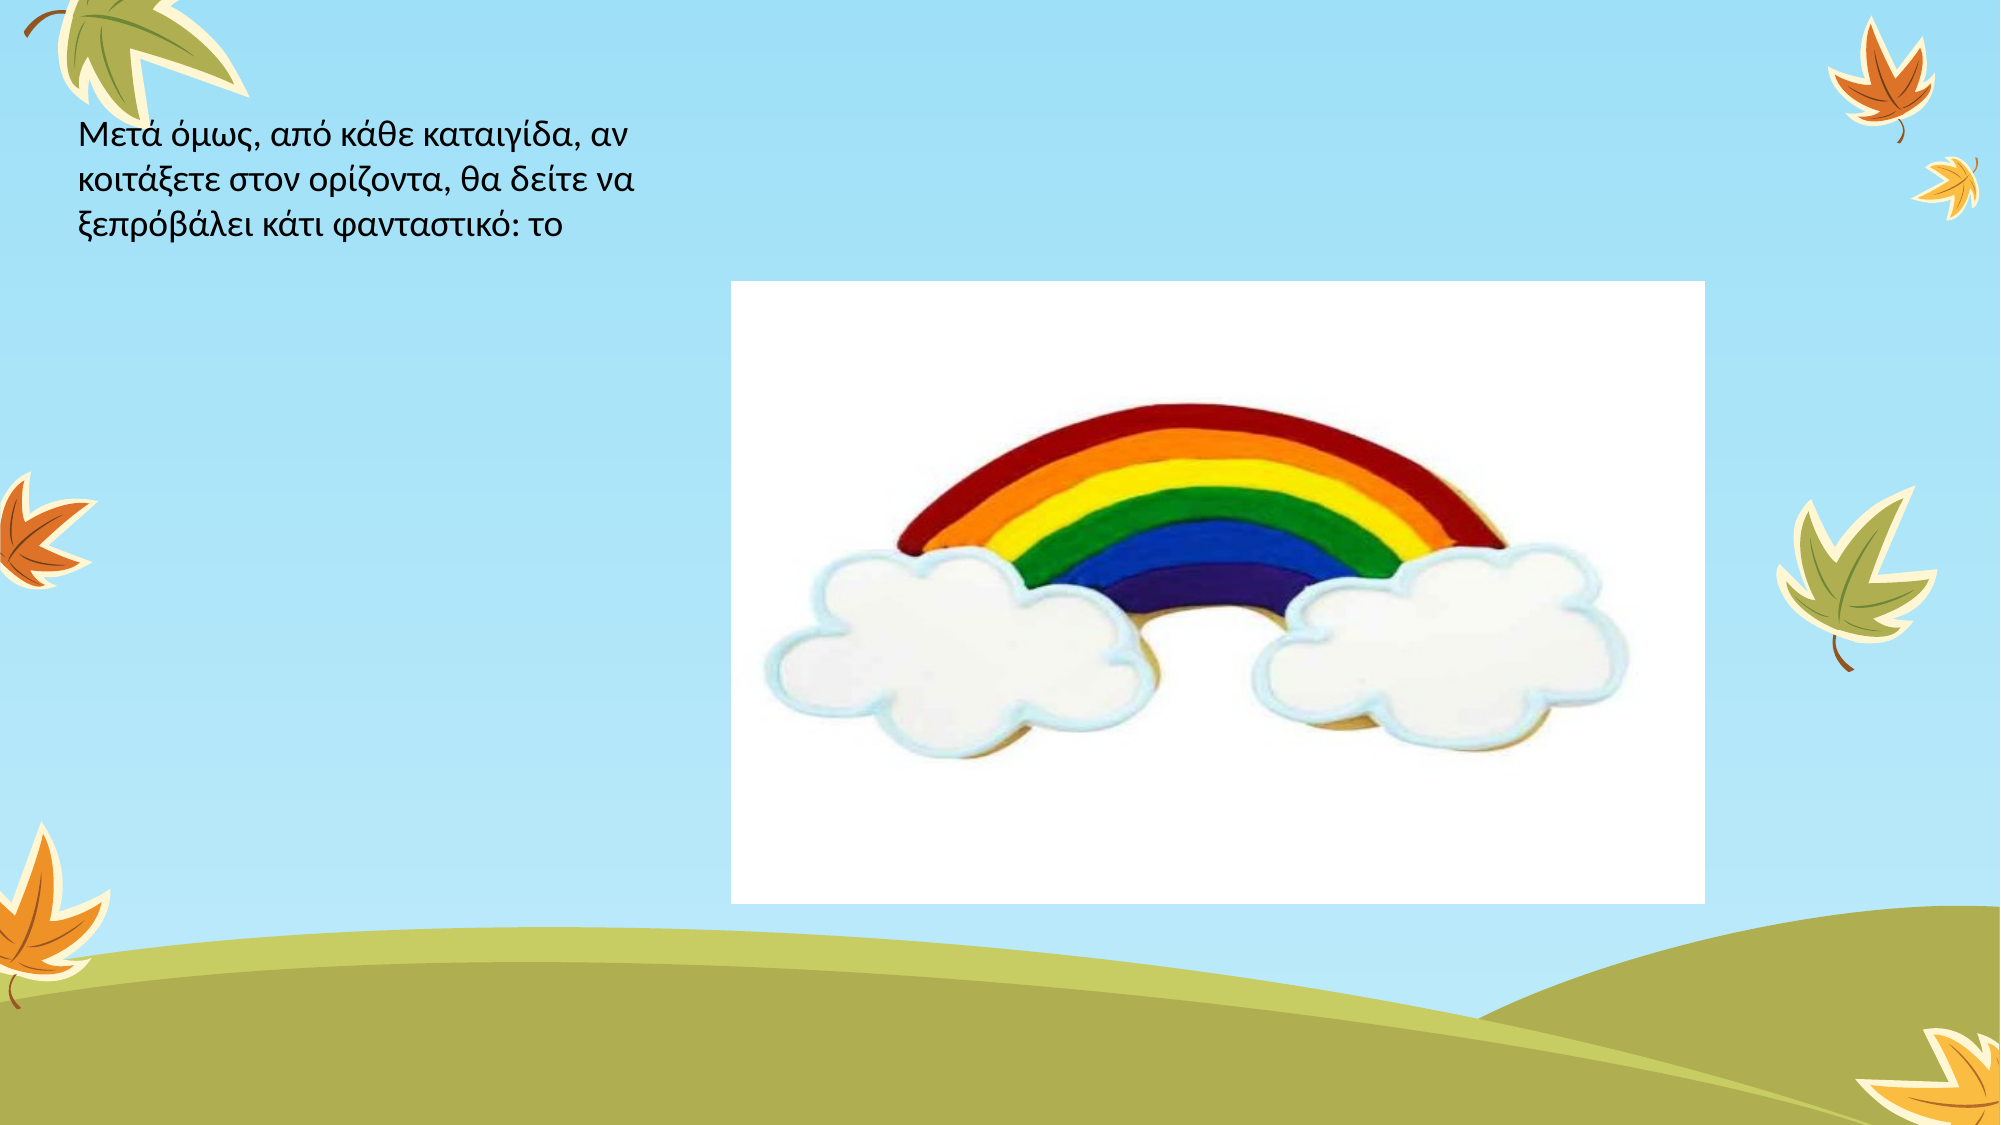

Μετά όμως, από κάθε καταιγίδα, αν κοιτάξετε στον ορίζοντα, θα δείτε να ξεπρόβάλει κάτι φανταστικό: το